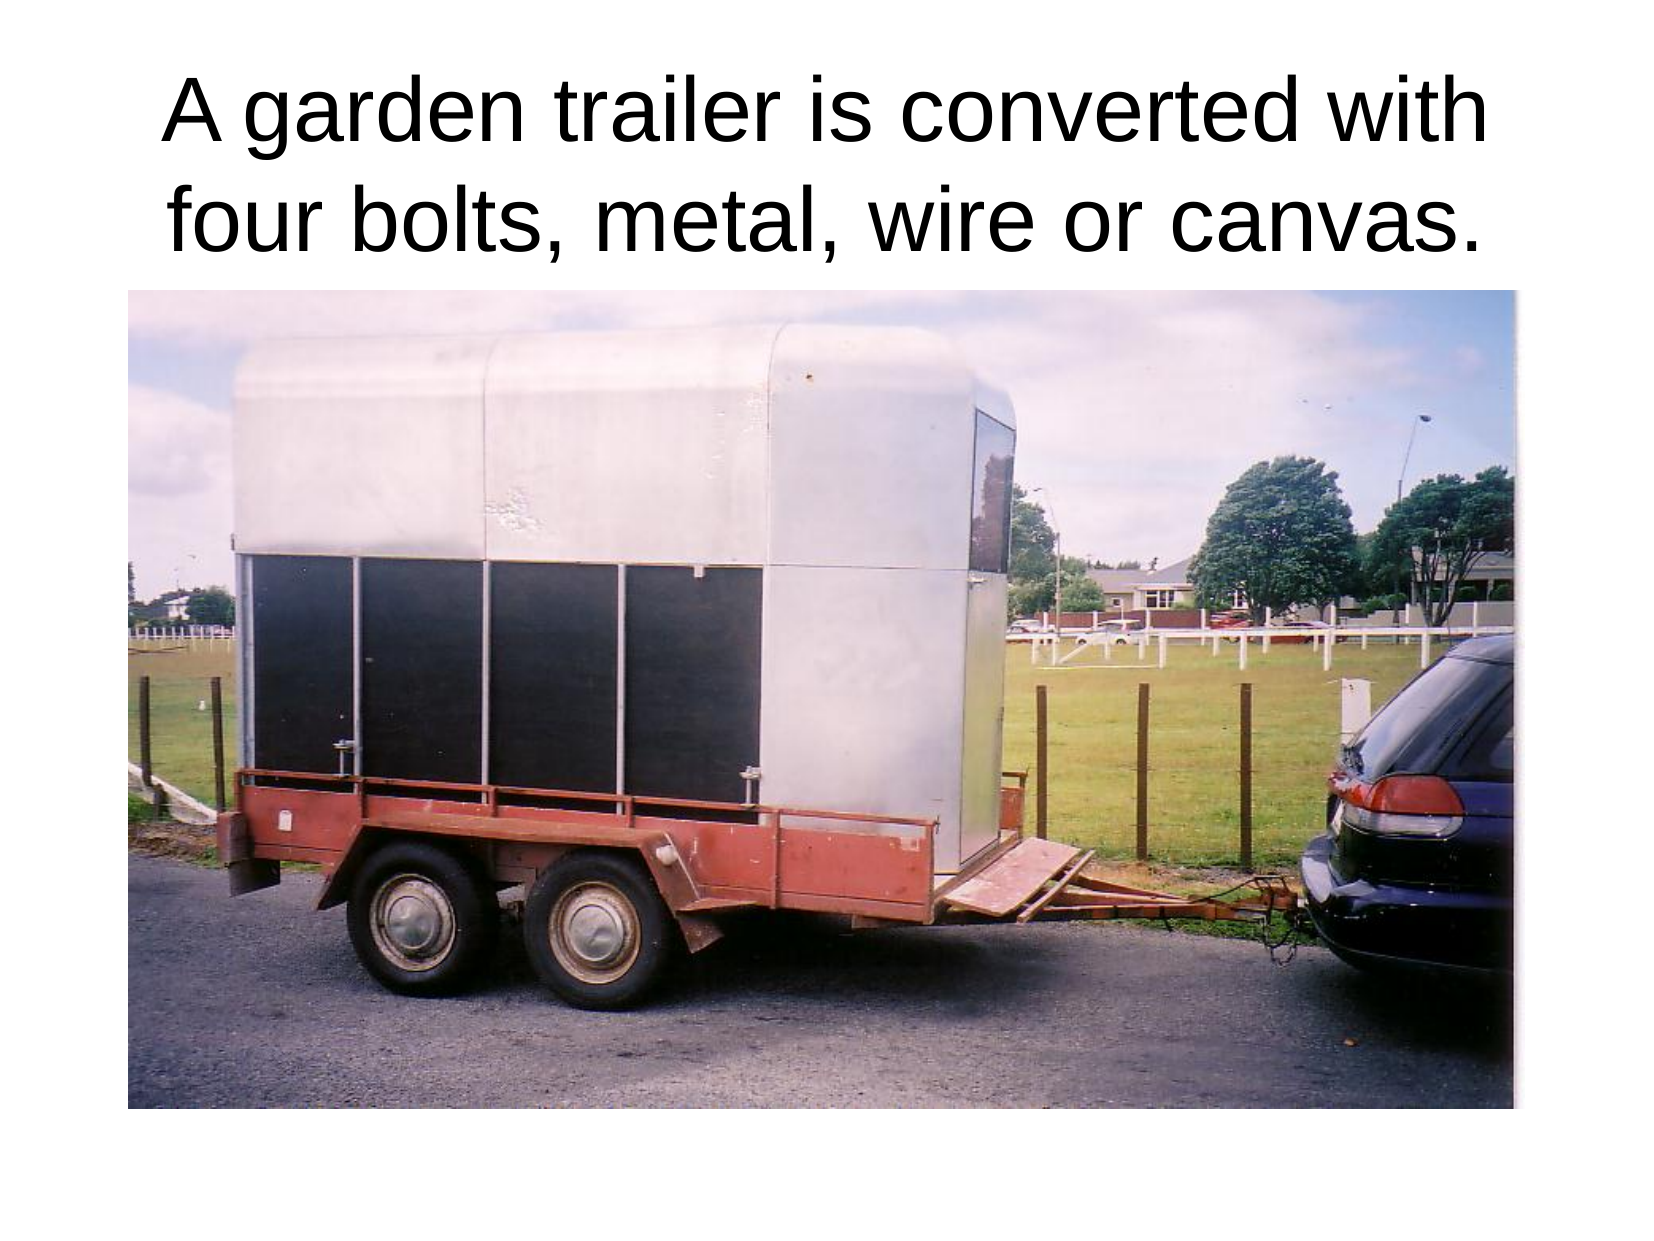

# A garden trailer is converted with four bolts, metal, wire or canvas.